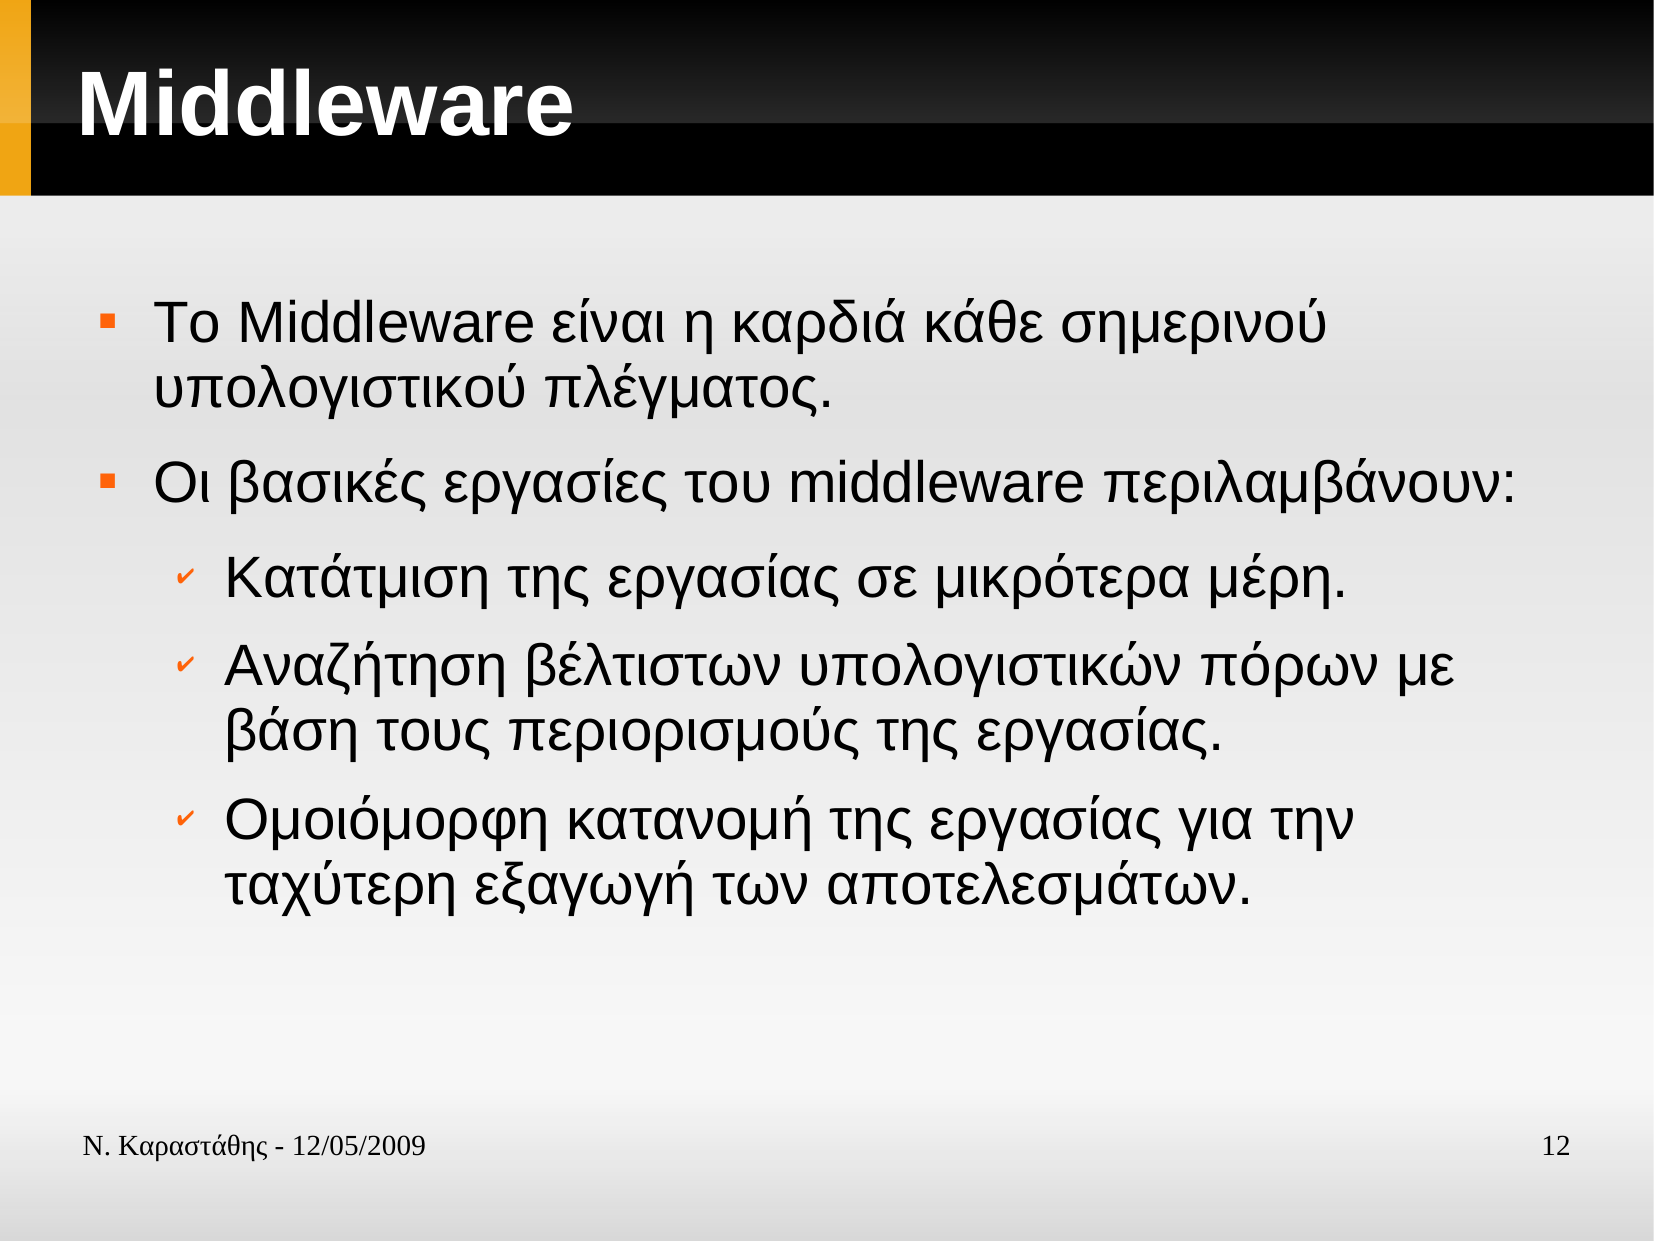

# Middleware
Το Middleware είναι η καρδιά κάθε σημερινού υπολογιστικού πλέγματος.
Οι βασικές εργασίες του middleware περιλαμβάνουν:
Κατάτμιση της εργασίας σε μικρότερα μέρη.
Αναζήτηση βέλτιστων υπολογιστικών πόρων με βάση τους περιορισμούς της εργασίας.
Ομοιόμορφη κατανομή της εργασίας για την ταχύτερη εξαγωγή των αποτελεσμάτων.
Ν. Καραστάθης - 12/05/2009
12